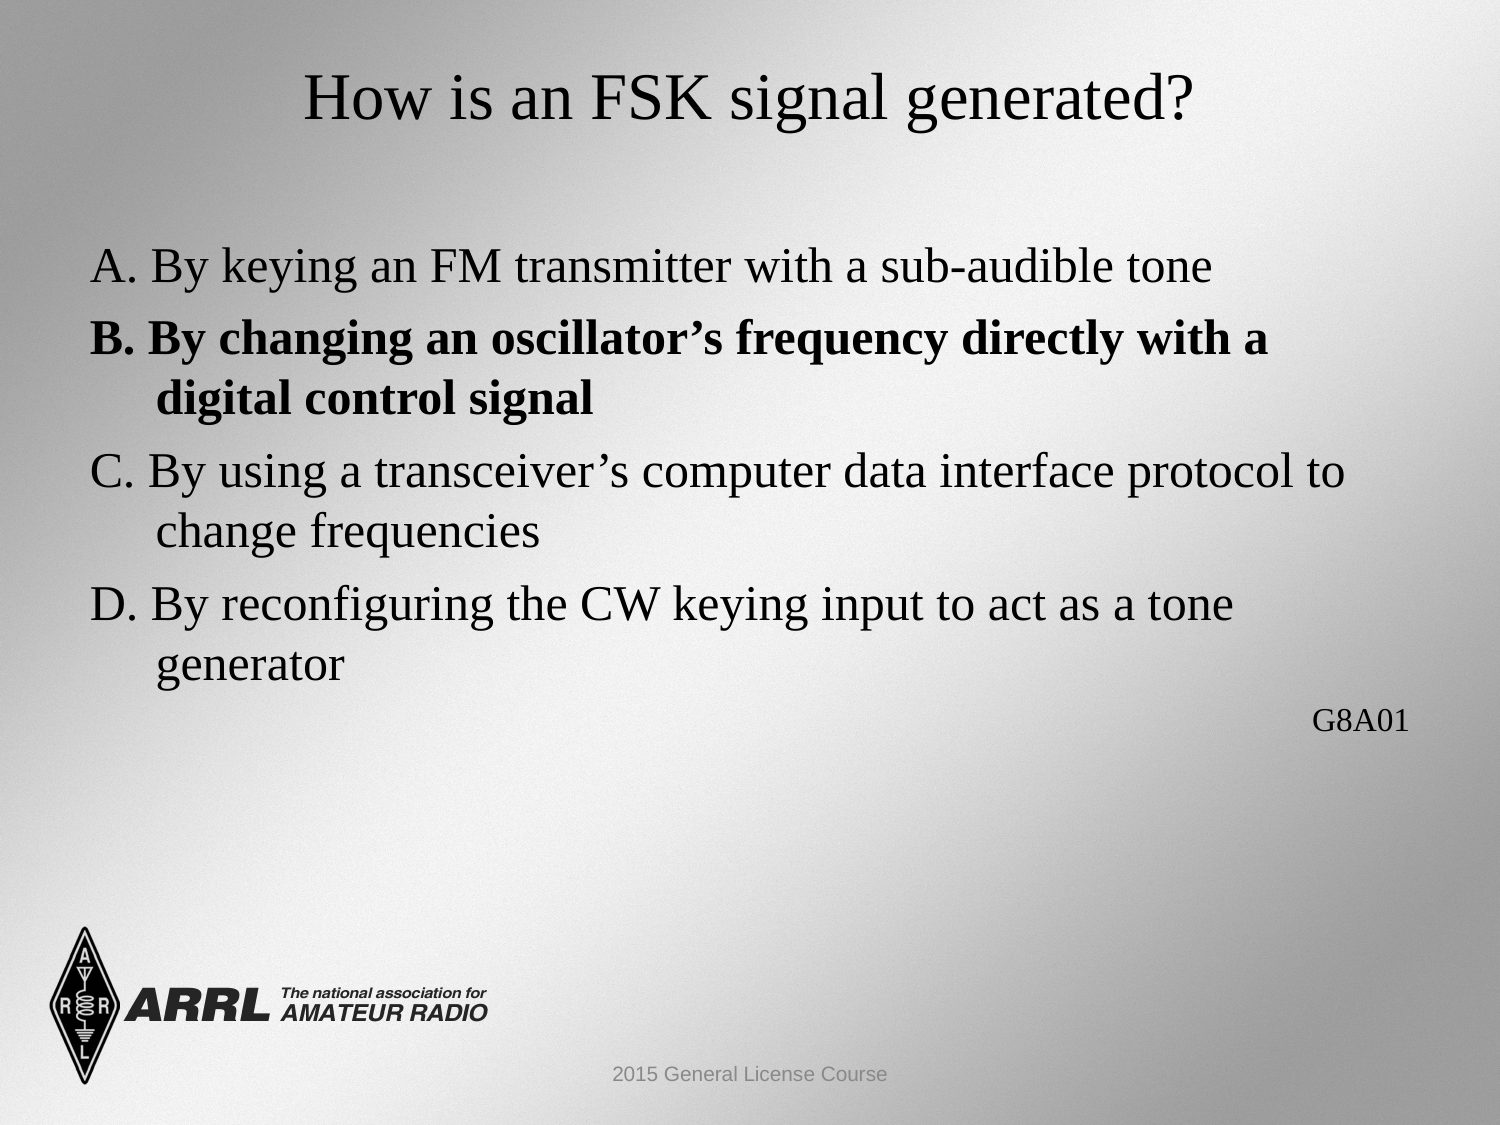

# How is an FSK signal generated?
A. By keying an FM transmitter with a sub-audible tone
B. By changing an oscillator’s frequency directly with a digital control signal
C. By using a transceiver’s computer data interface protocol to change frequencies
D. By reconfiguring the CW keying input to act as a tone generator
 G8A01
2015 General License Course